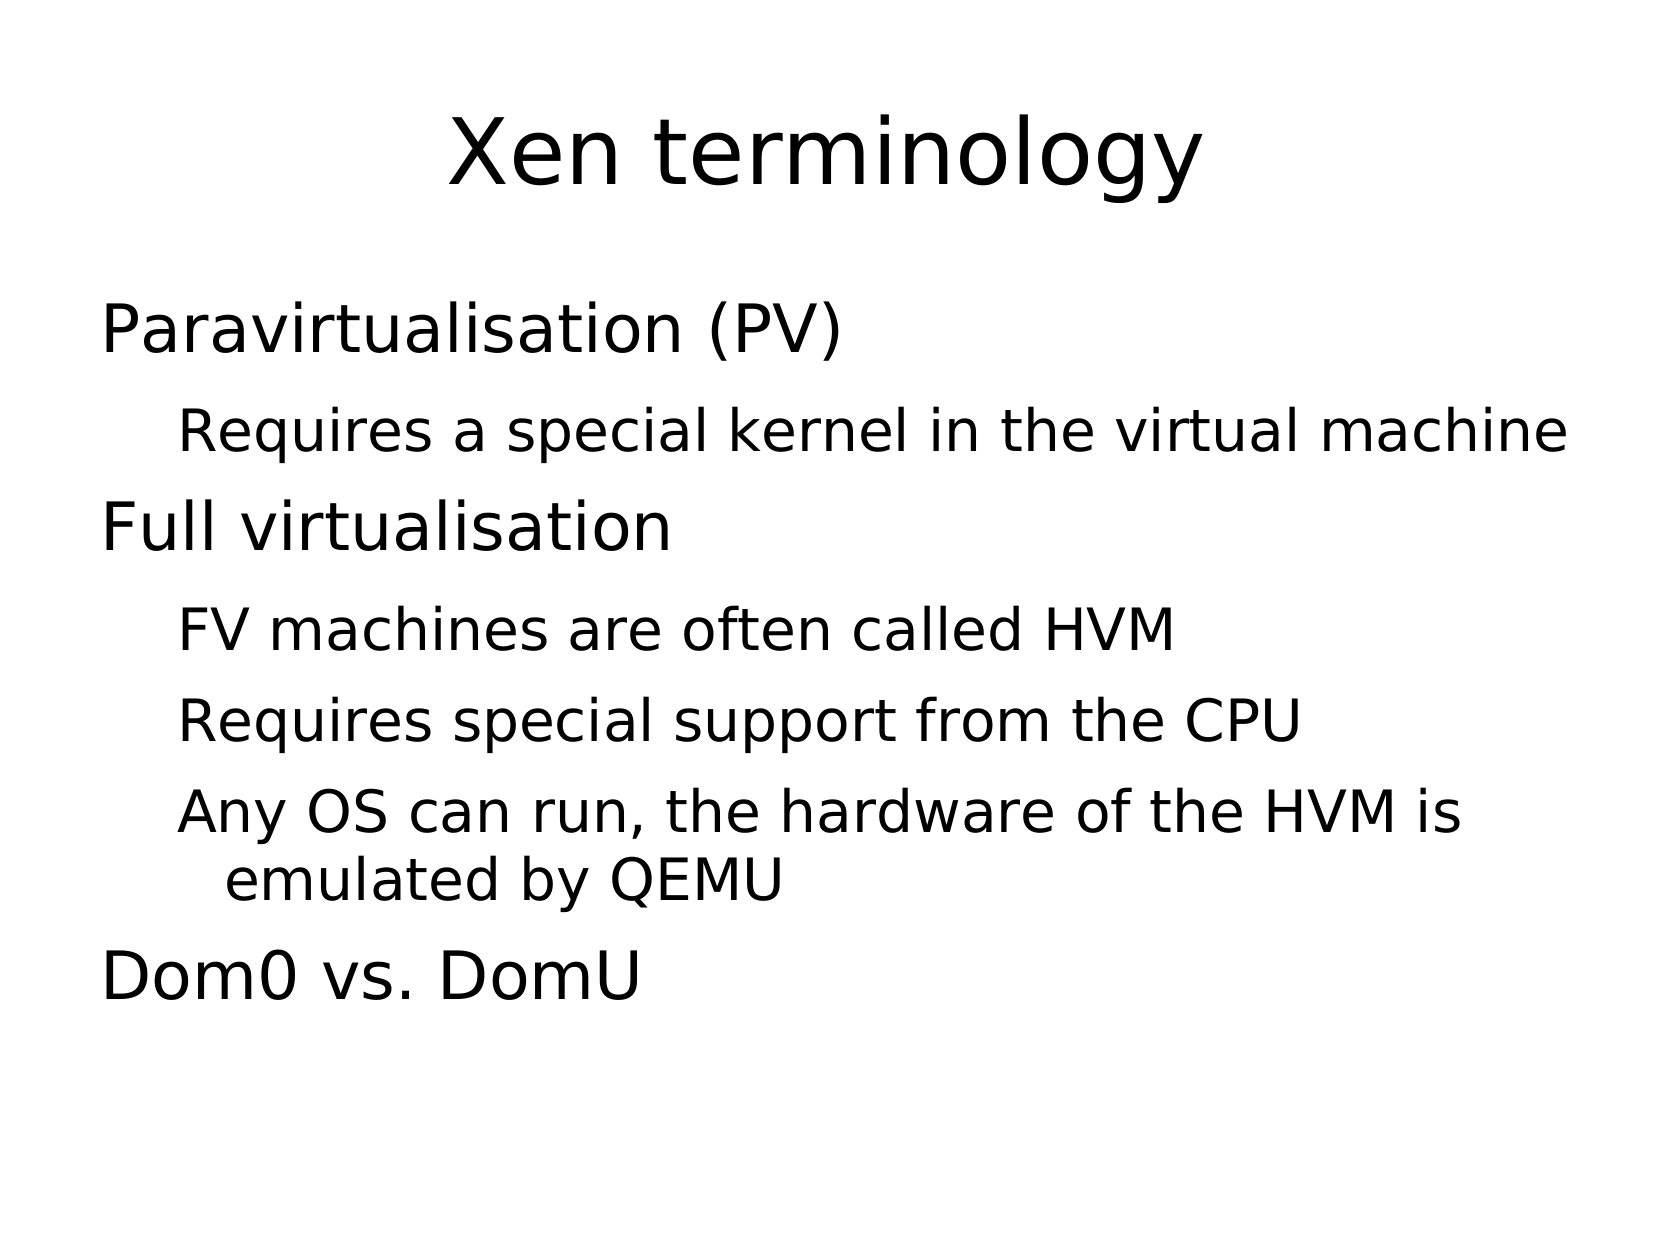

# Xen terminology
Paravirtualisation (PV)
Requires a special kernel in the virtual machine
Full virtualisation
FV machines are often called HVM
Requires special support from the CPU
Any OS can run, the hardware of the HVM is emulated by QEMU
Dom0 vs. DomU